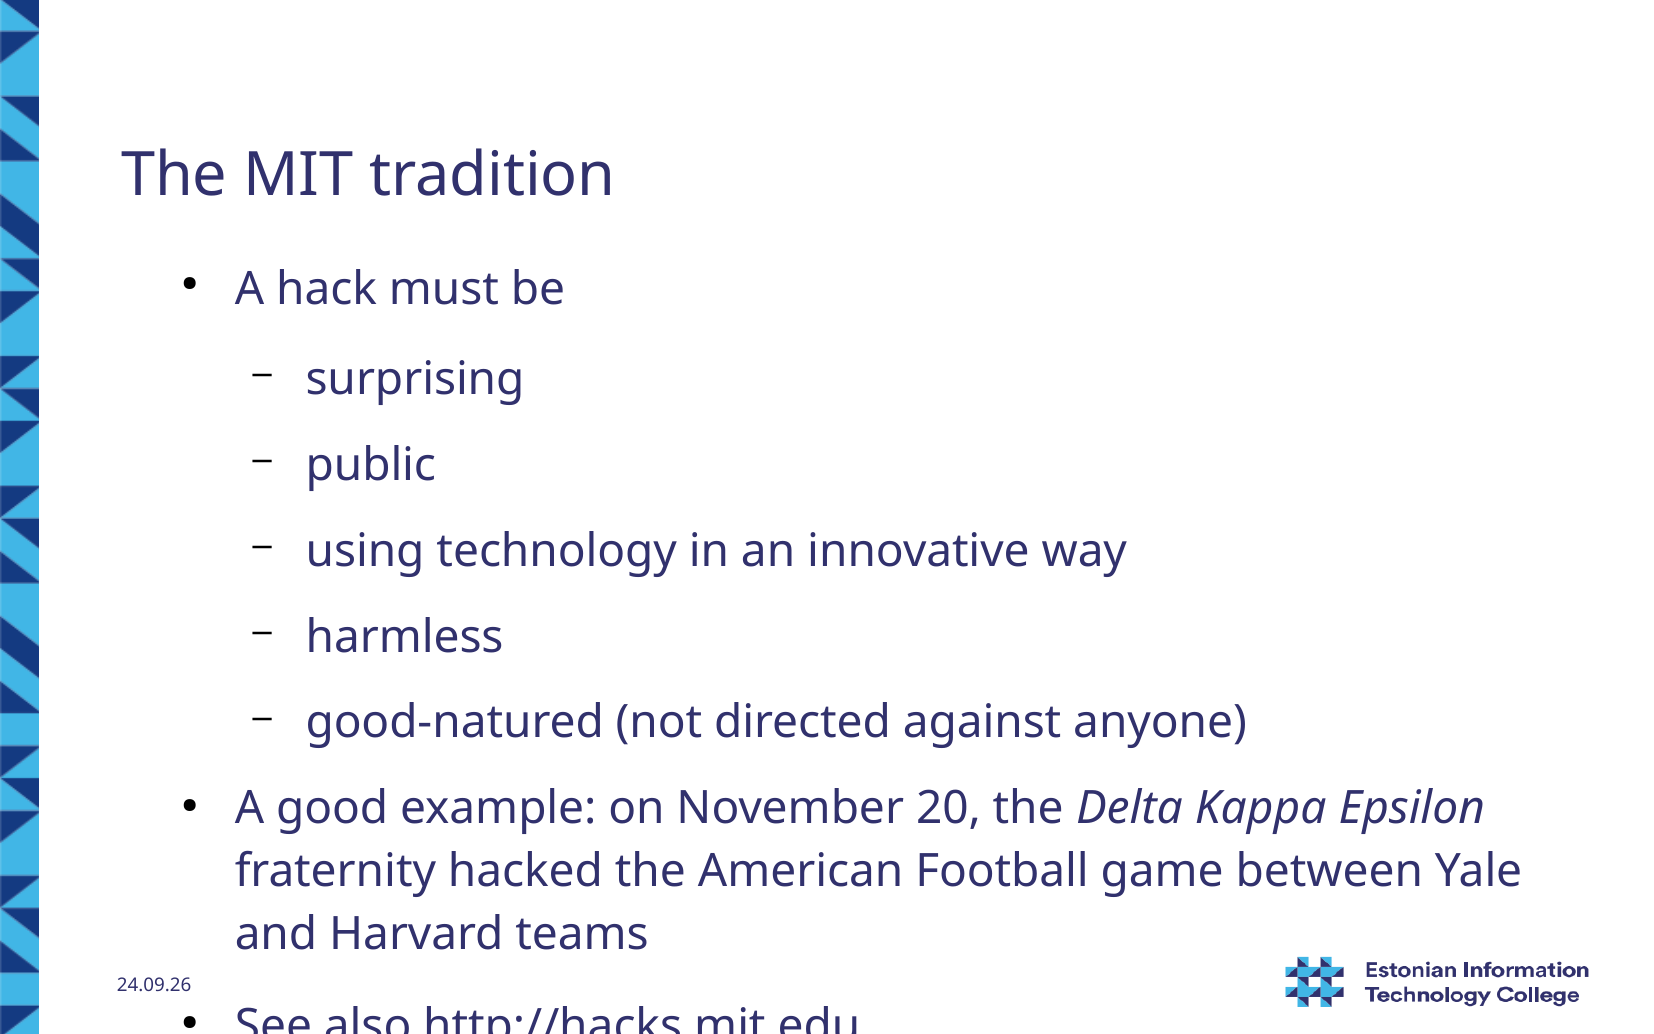

# The MIT tradition
A hack must be
surprising
public
using technology in an innovative way
harmless
good-natured (not directed against anyone)
A good example: on November 20, the Delta Kappa Epsilon fraternity hacked the American Football game between Yale and Harvard teams
See also http://hacks.mit.edu